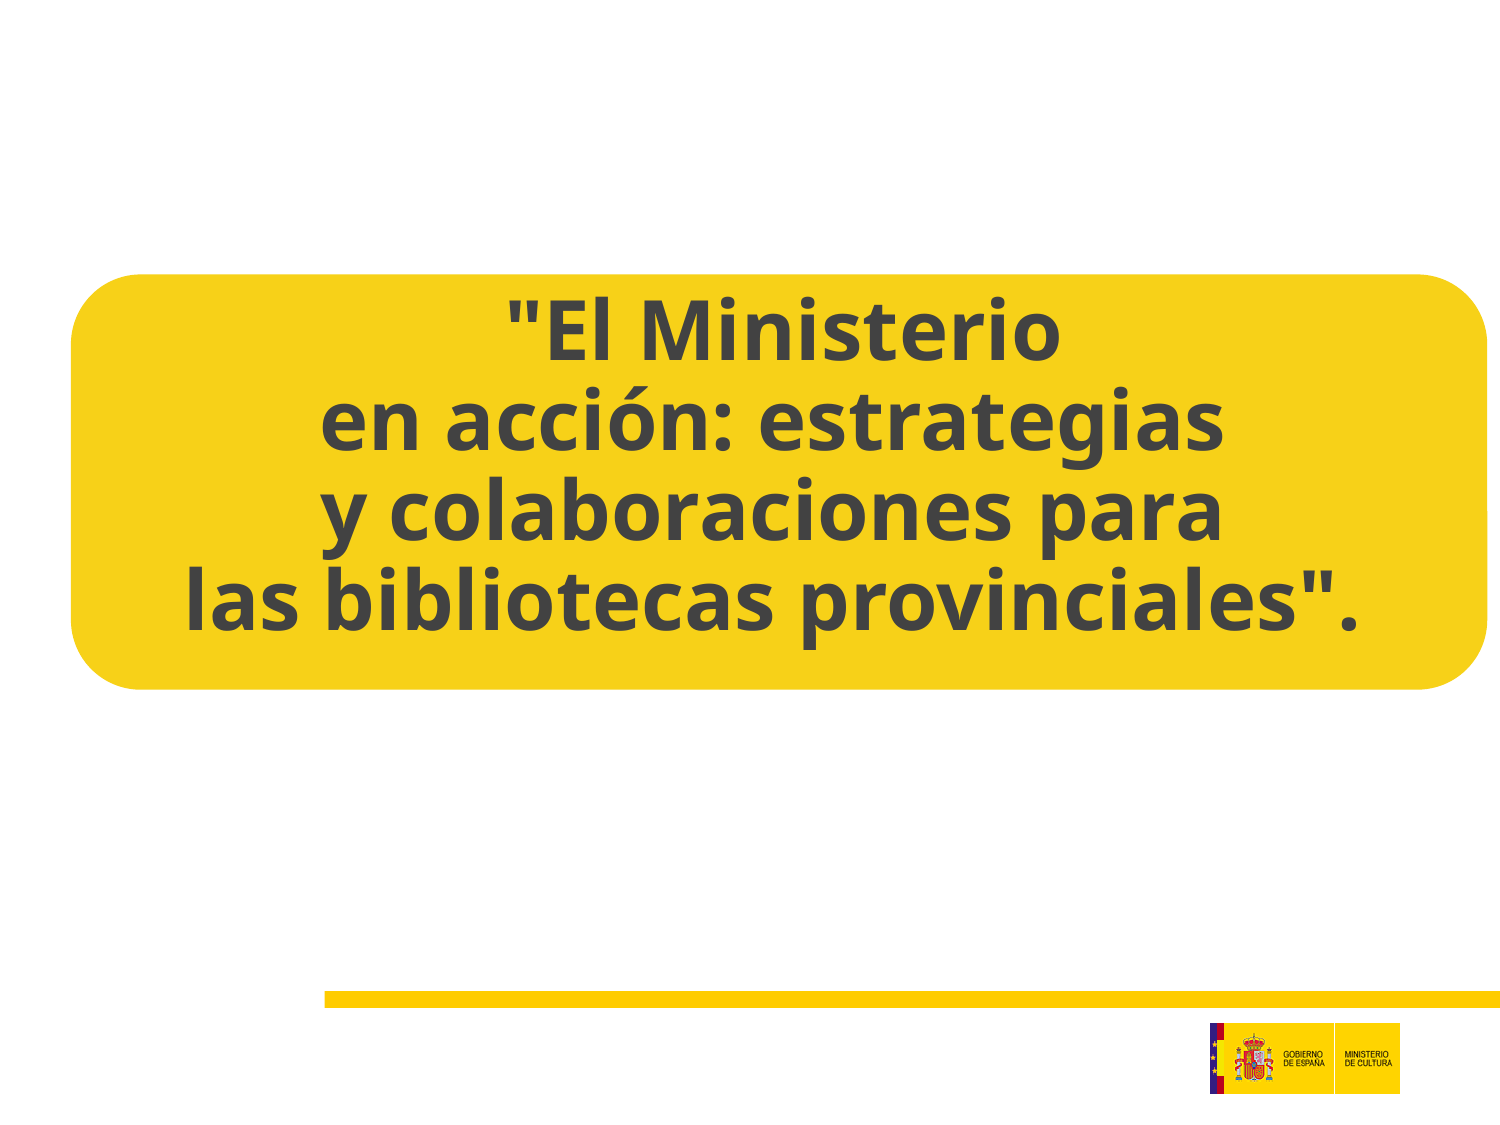

# "El Ministerio en acción: estrategias y colaboraciones para las bibliotecas provinciales".